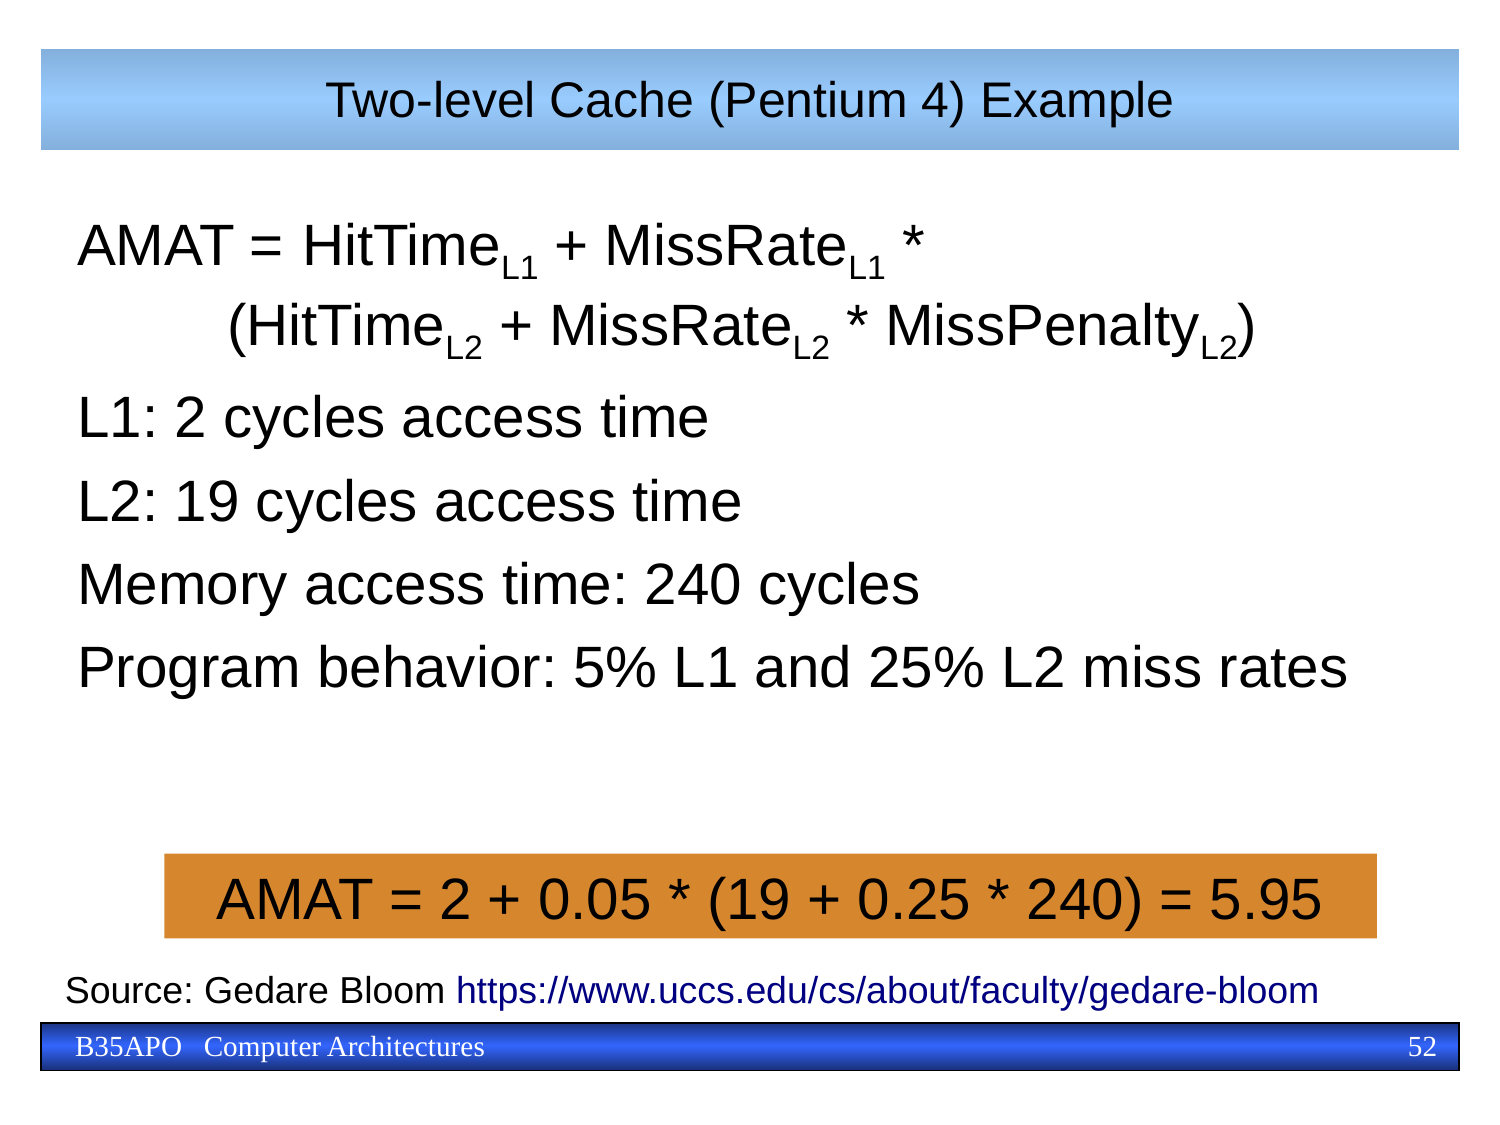

# Two-level Cache (Pentium 4) Example
AMAT = 	HitTimeL1 + MissRateL1 *
		(HitTimeL2 + MissRateL2 * MissPenaltyL2)
L1: 2 cycles access time
L2: 19 cycles access time
Memory access time: 240 cycles
Program behavior: 5% L1 and 25% L2 miss rates
AMAT = 2 + 0.05 * (19 + 0.25 * 240) = 5.95
Source: Gedare Bloom https://www.uccs.edu/cs/about/faculty/gedare-bloom
B35APO Computer Architectures
52